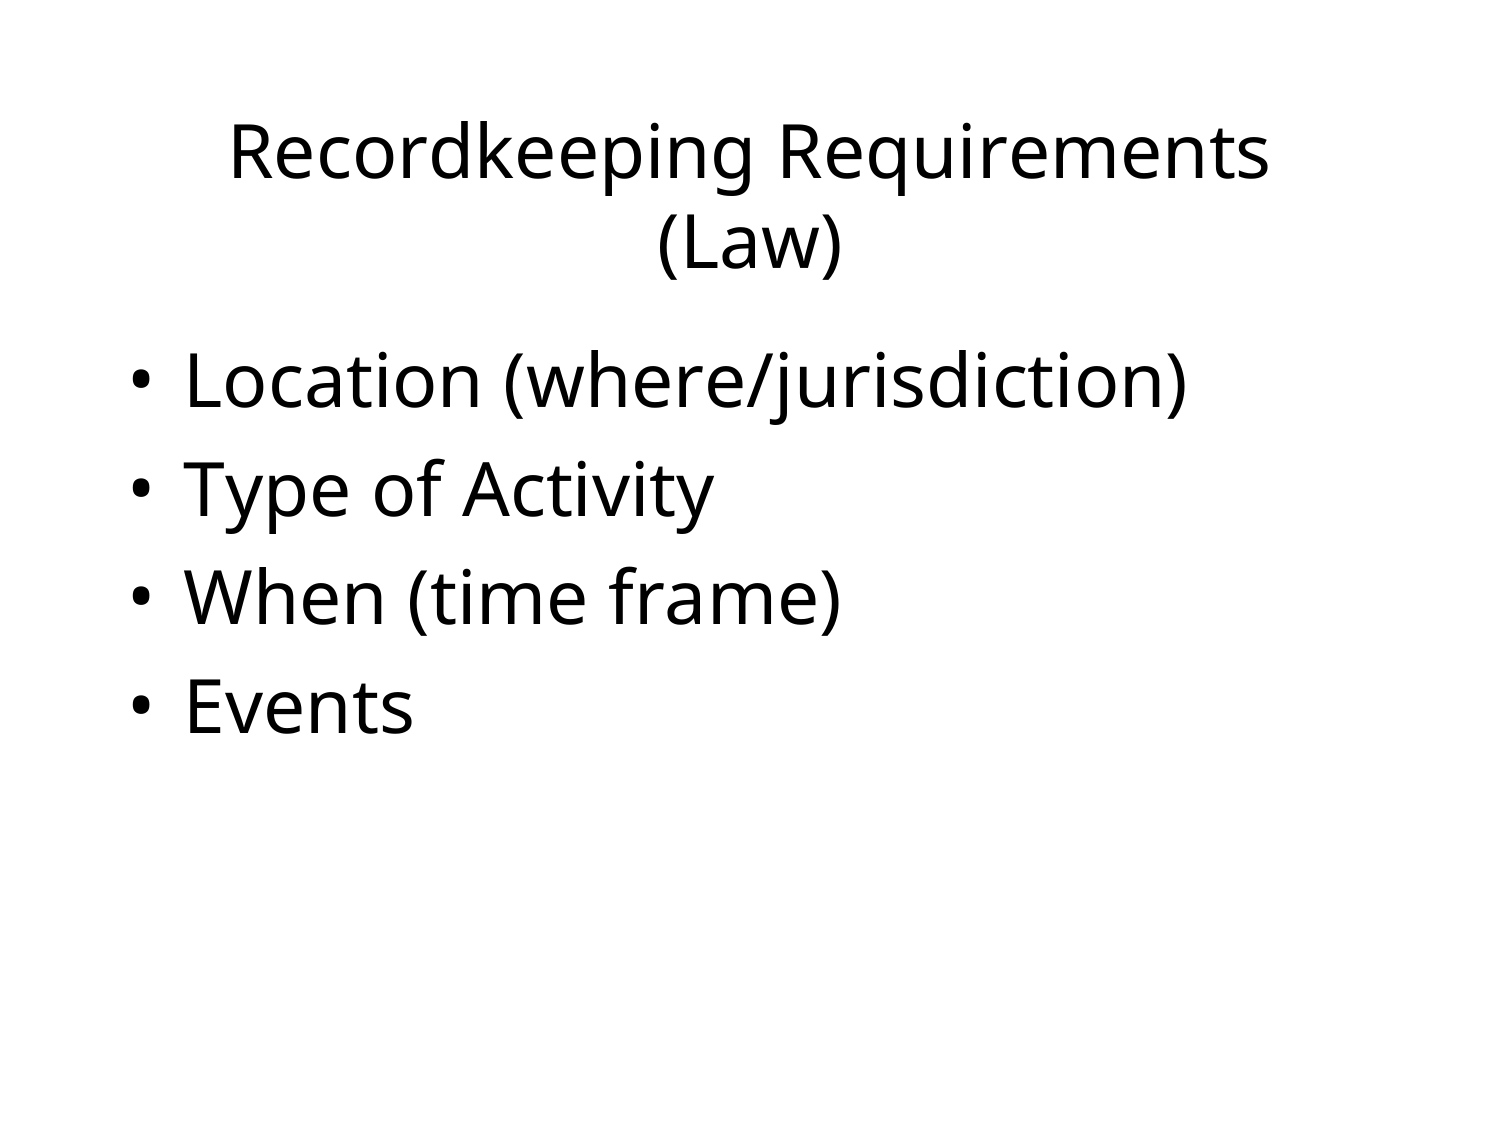

# Recordkeeping Requirements (Law)
Location (where/jurisdiction)
Type of Activity
When (time frame)
Events